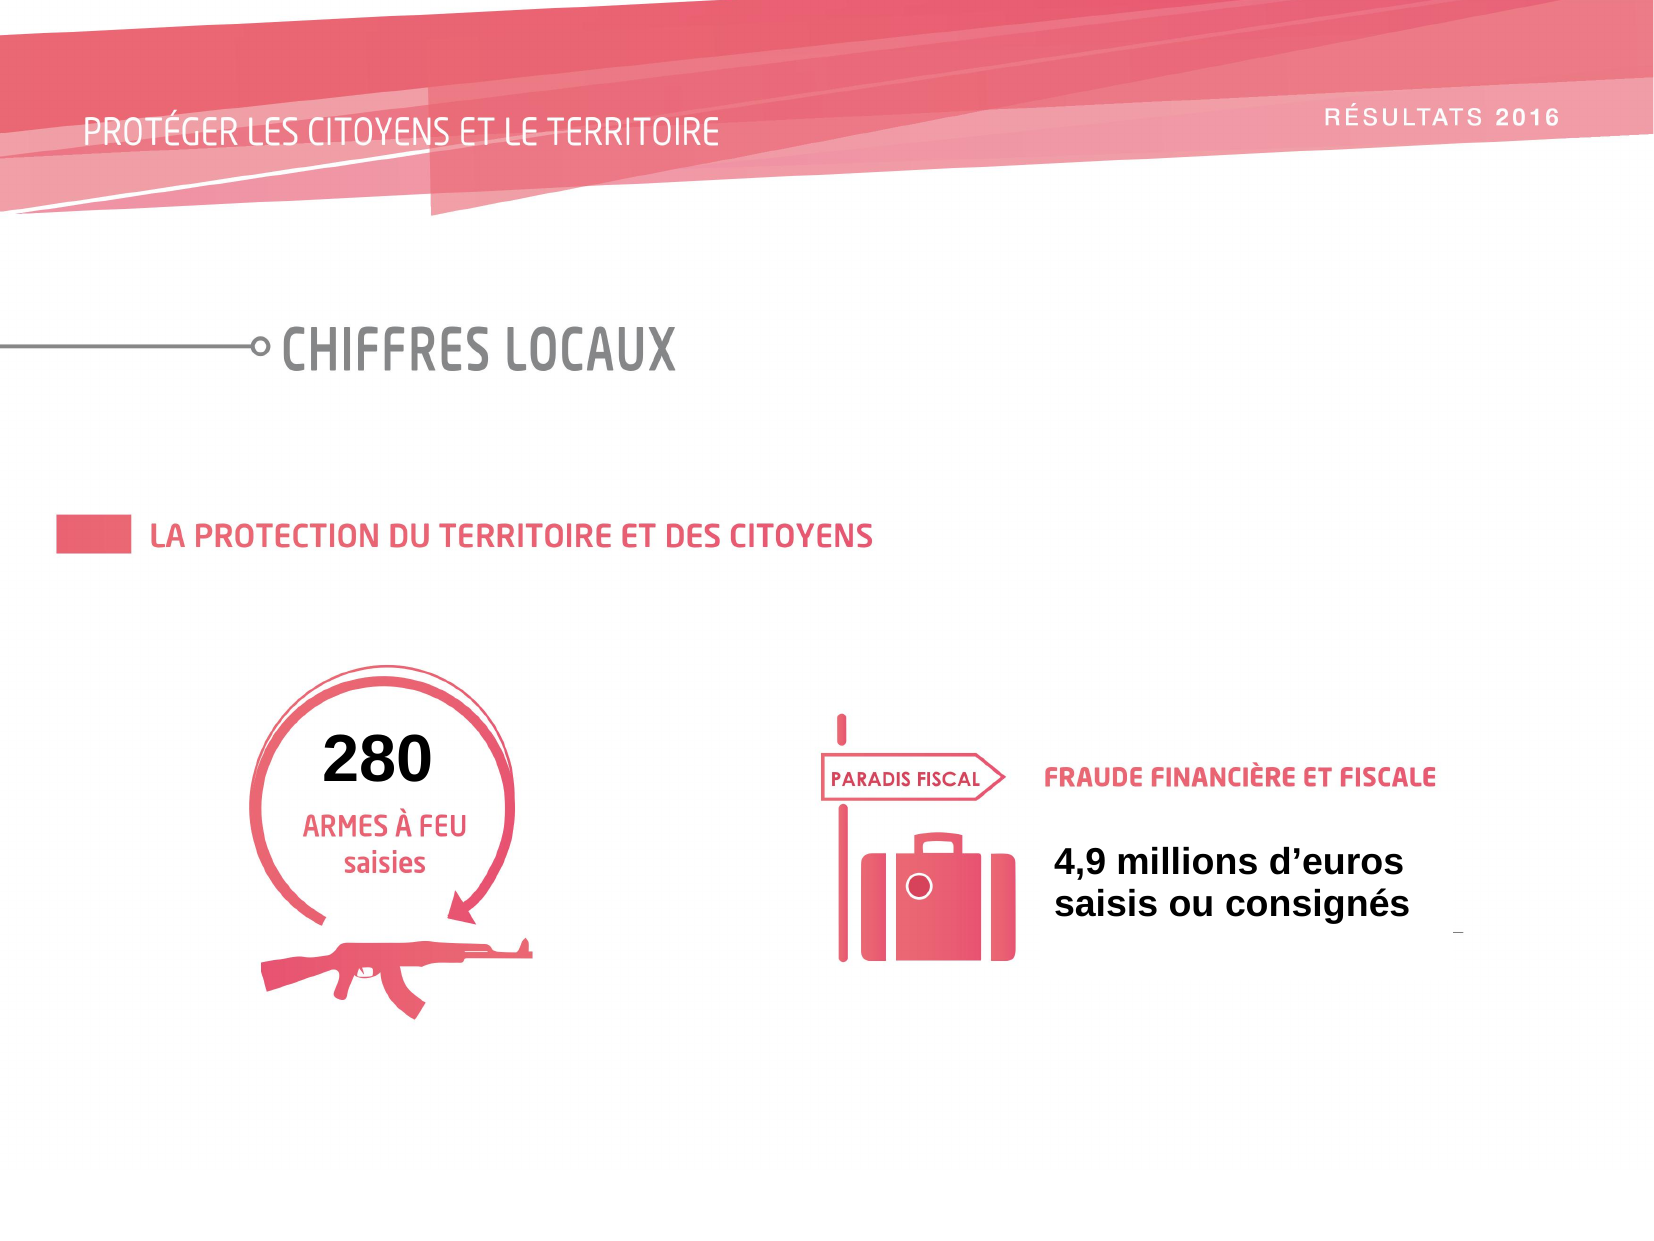

280
X
4,9 millions d’euros saisis ou consignés
X
7